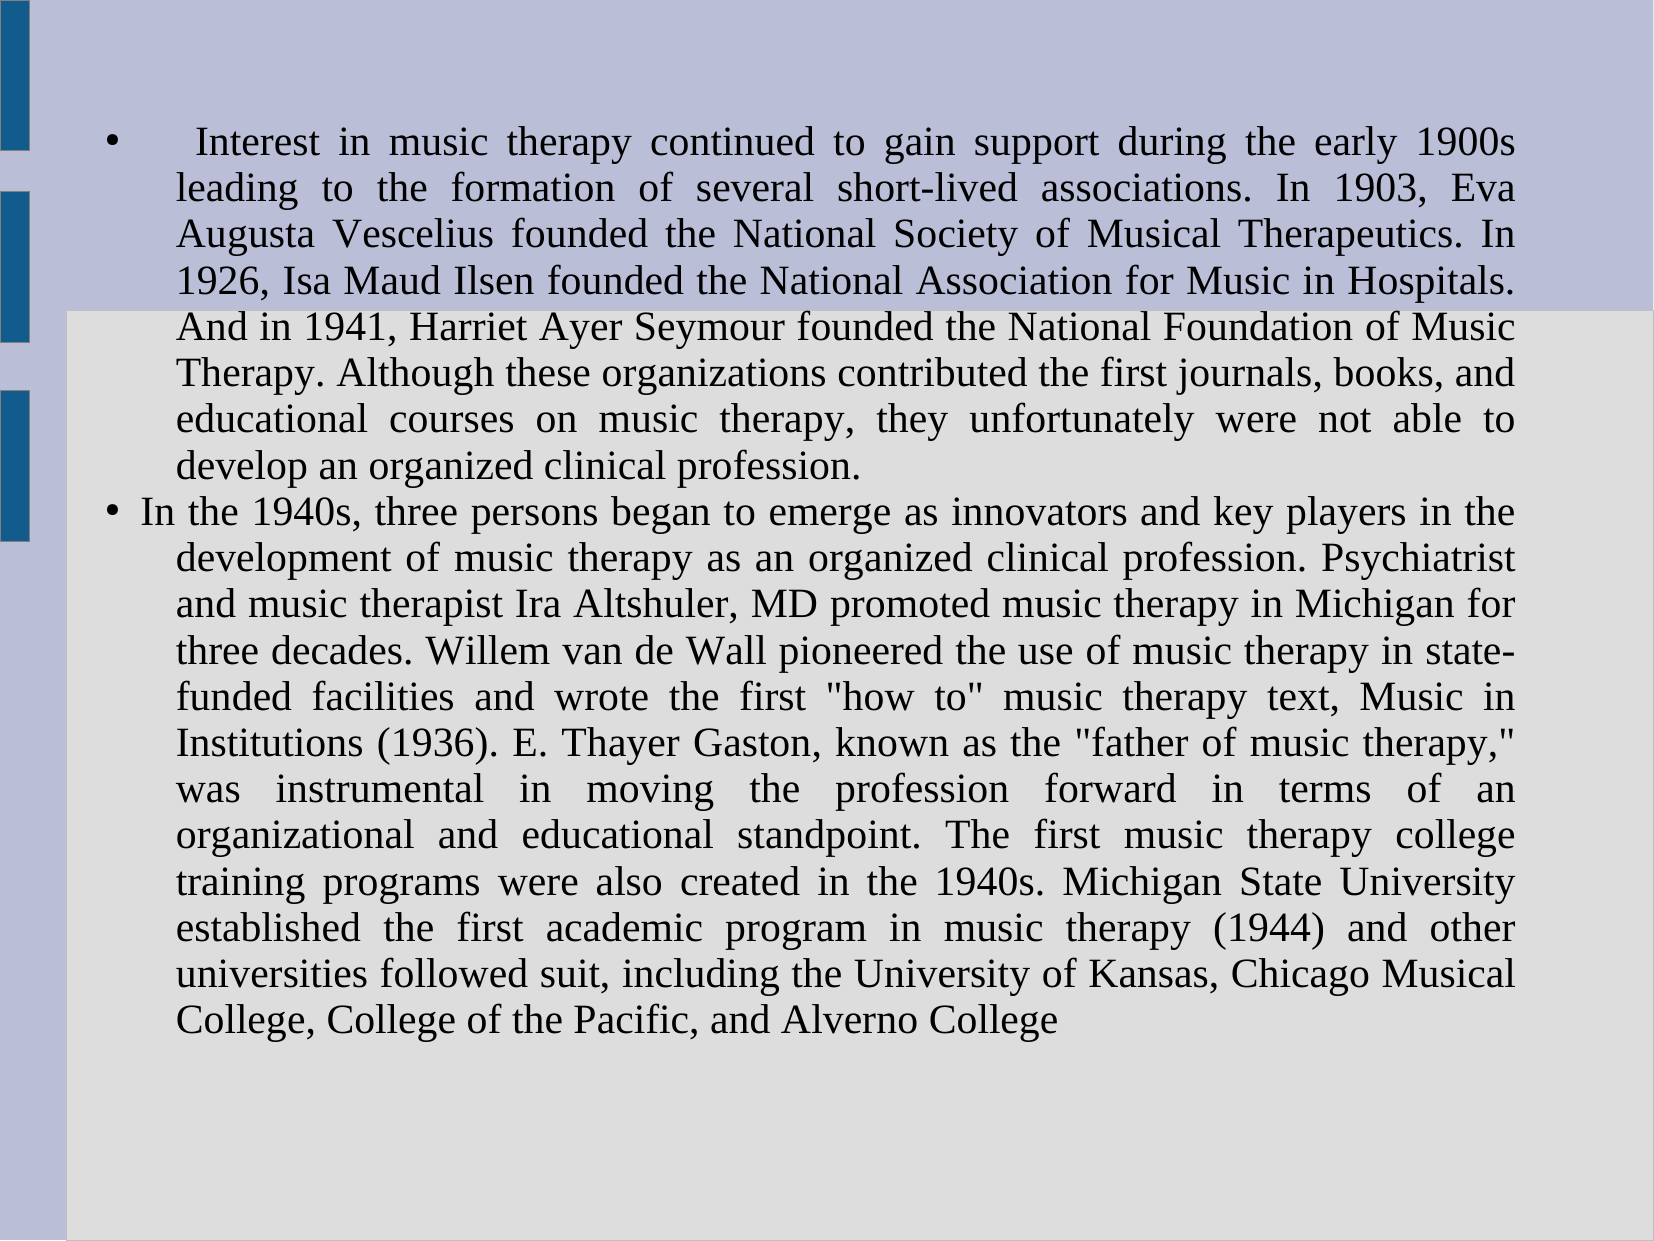

# Interest in music therapy continued to gain support during the early 1900s leading to the formation of several short-lived associations. In 1903, Eva Augusta Vescelius founded the National Society of Musical Therapeutics. In 1926, Isa Maud Ilsen founded the National Association for Music in Hospitals. And in 1941, Harriet Ayer Seymour founded the National Foundation of Music Therapy. Although these organizations contributed the first journals, books, and educational courses on music therapy, they unfortunately were not able to develop an organized clinical profession.
In the 1940s, three persons began to emerge as innovators and key players in the development of music therapy as an organized clinical profession. Psychiatrist and music therapist Ira Altshuler, MD promoted music therapy in Michigan for three decades. Willem van de Wall pioneered the use of music therapy in state-funded facilities and wrote the first "how to" music therapy text, Music in Institutions (1936). E. Thayer Gaston, known as the "father of music therapy," was instrumental in moving the profession forward in terms of an organizational and educational standpoint. The first music therapy college training programs were also created in the 1940s. Michigan State University established the first academic program in music therapy (1944) and other universities followed suit, including the University of Kansas, Chicago Musical College, College of the Pacific, and Alverno College